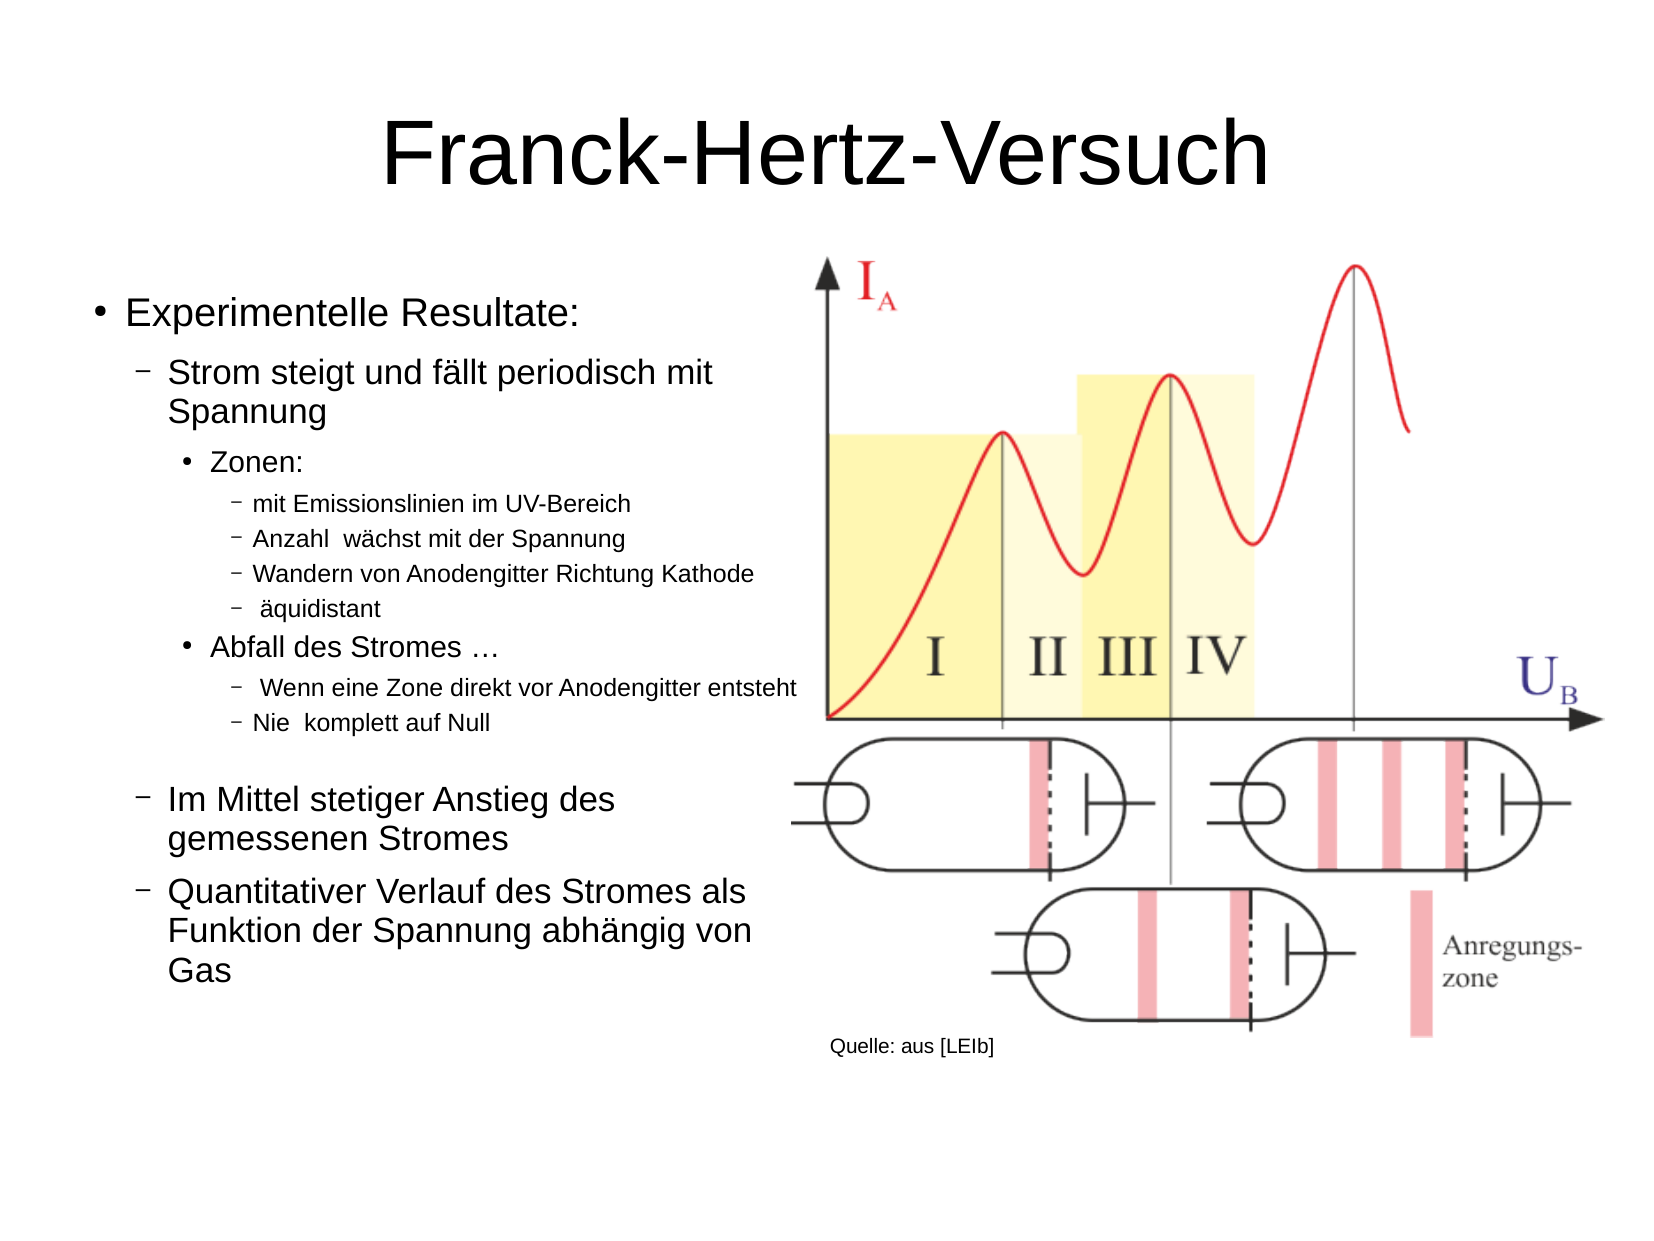

# Franck-Hertz-Versuch
Experimentelle Resultate:
Strom steigt und fällt periodisch mit Spannung
Zonen:
mit Emissionslinien im UV-Bereich
Anzahl wächst mit der Spannung
Wandern von Anodengitter Richtung Kathode
 äquidistant
Abfall des Stromes …
 Wenn eine Zone direkt vor Anodengitter entsteht
Nie komplett auf Null
Im Mittel stetiger Anstieg des gemessenen Stromes
Quantitativer Verlauf des Stromes als Funktion der Spannung abhängig von Gas
Quelle: aus [LEIb]